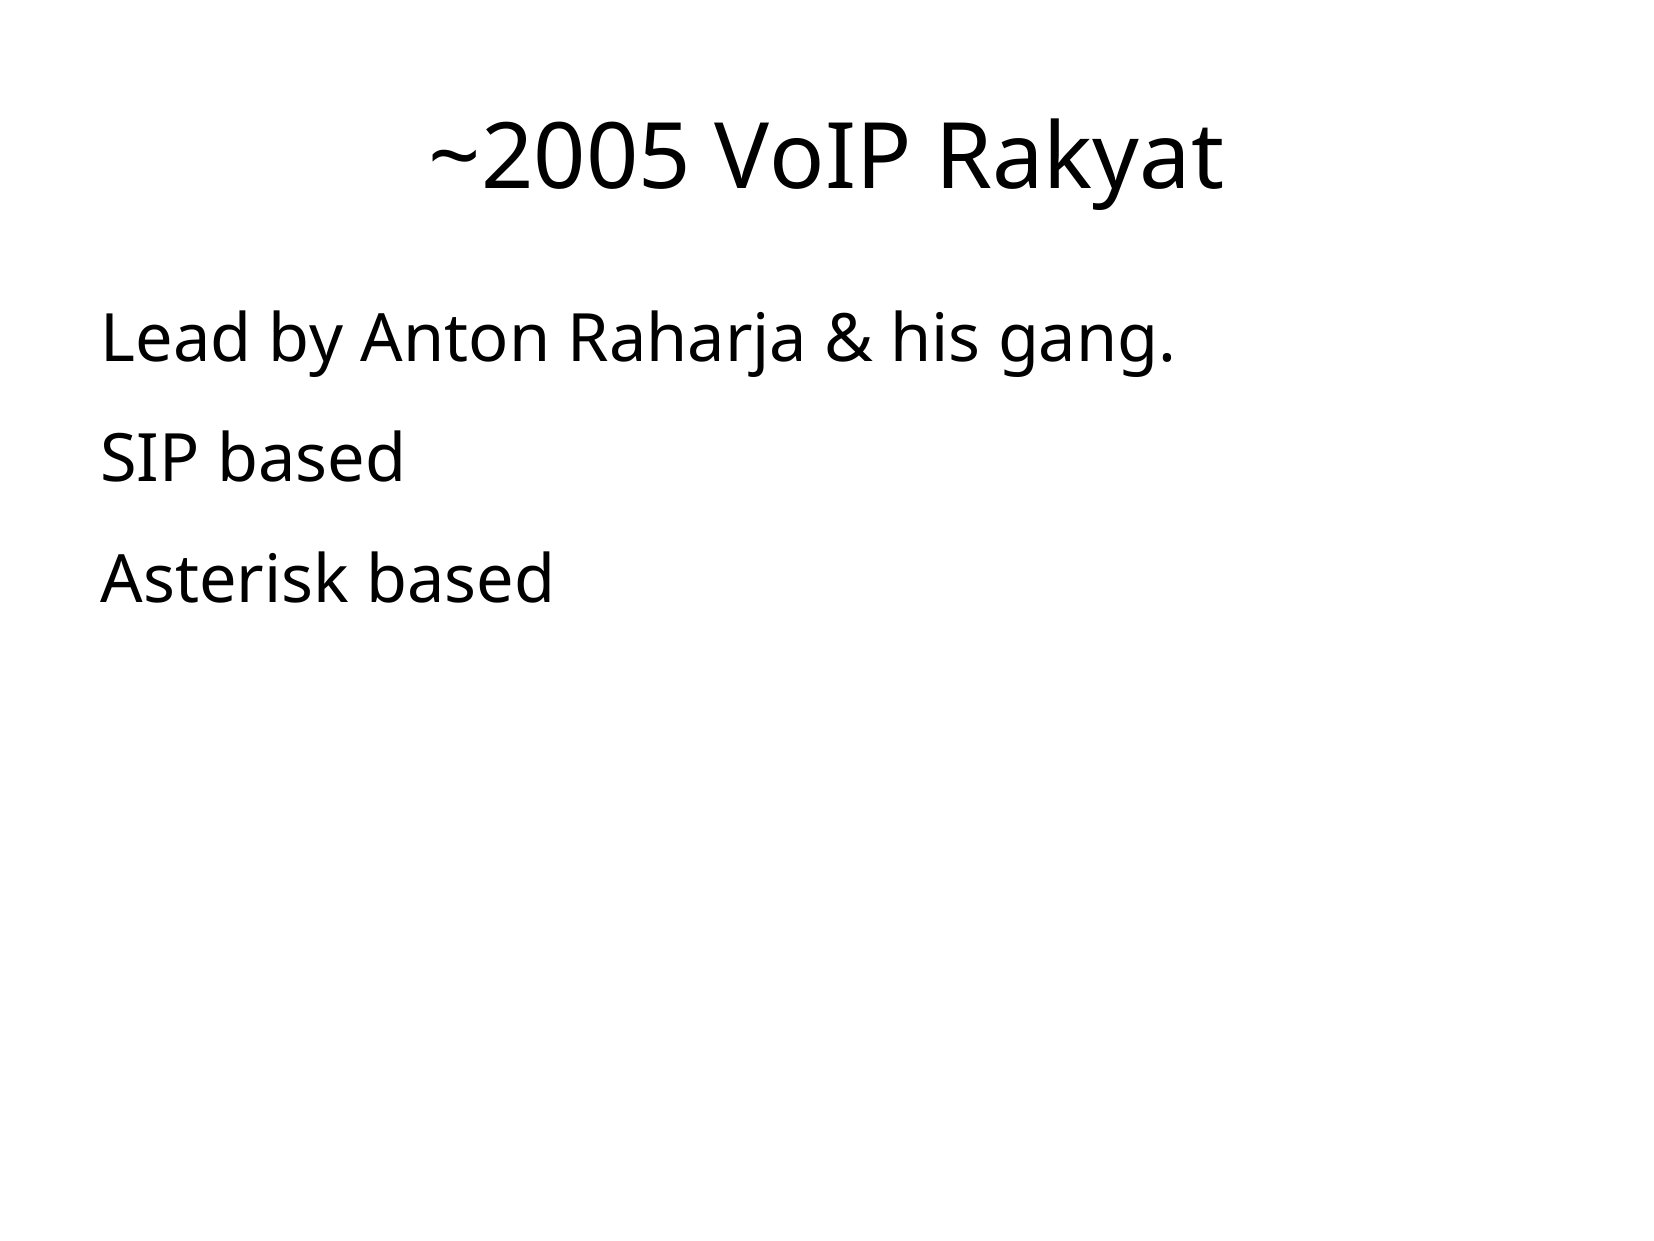

# ~2005 VoIP Rakyat
Lead by Anton Raharja & his gang.
SIP based
Asterisk based